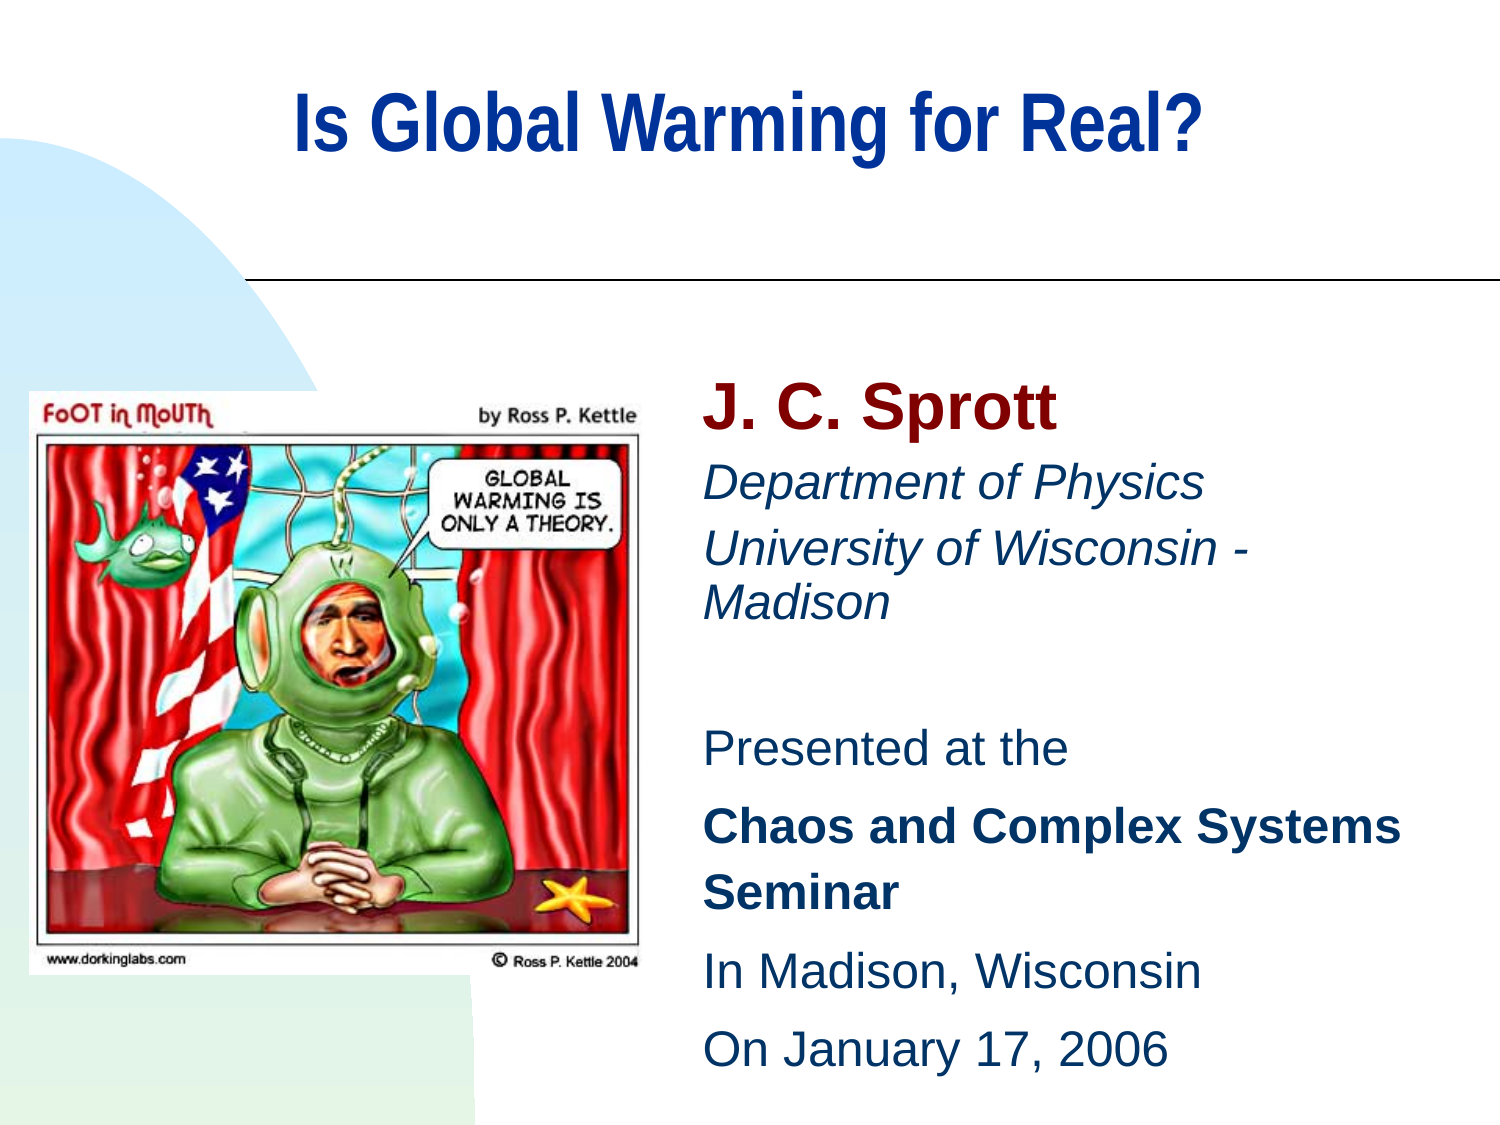

# Is Global Warming for Real?
J. C. Sprott
Department of Physics
University of Wisconsin - Madison
Presented at the
Chaos and Complex Systems Seminar
In Madison, Wisconsin
On January 17, 2006